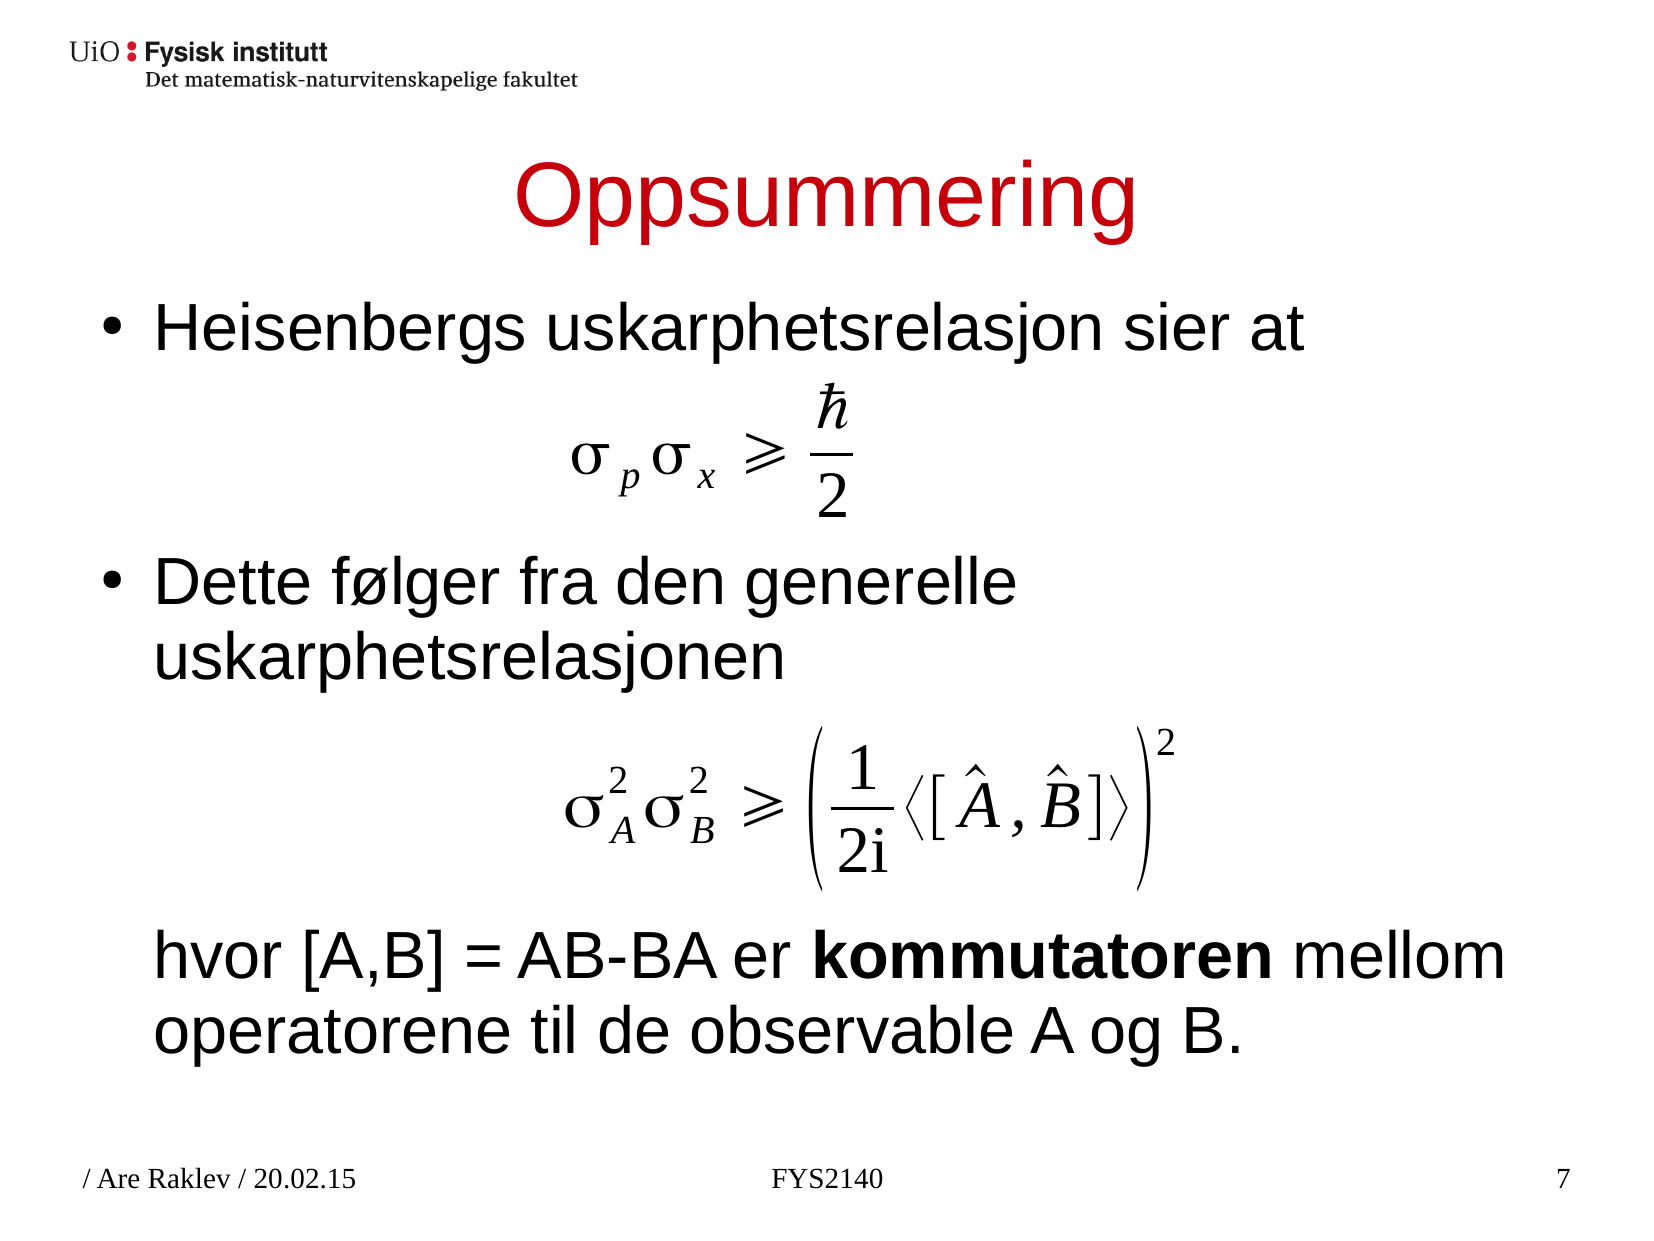

# Oppsummering
Heisenbergs uskarphetsrelasjon sier at
Dette følger fra den generelle uskarphetsrelasjonen
hvor [A,B] = AB-BA er kommutatoren mellom operatorene til de observable A og B.
/ Are Raklev / 20.02.15
FYS2140
7